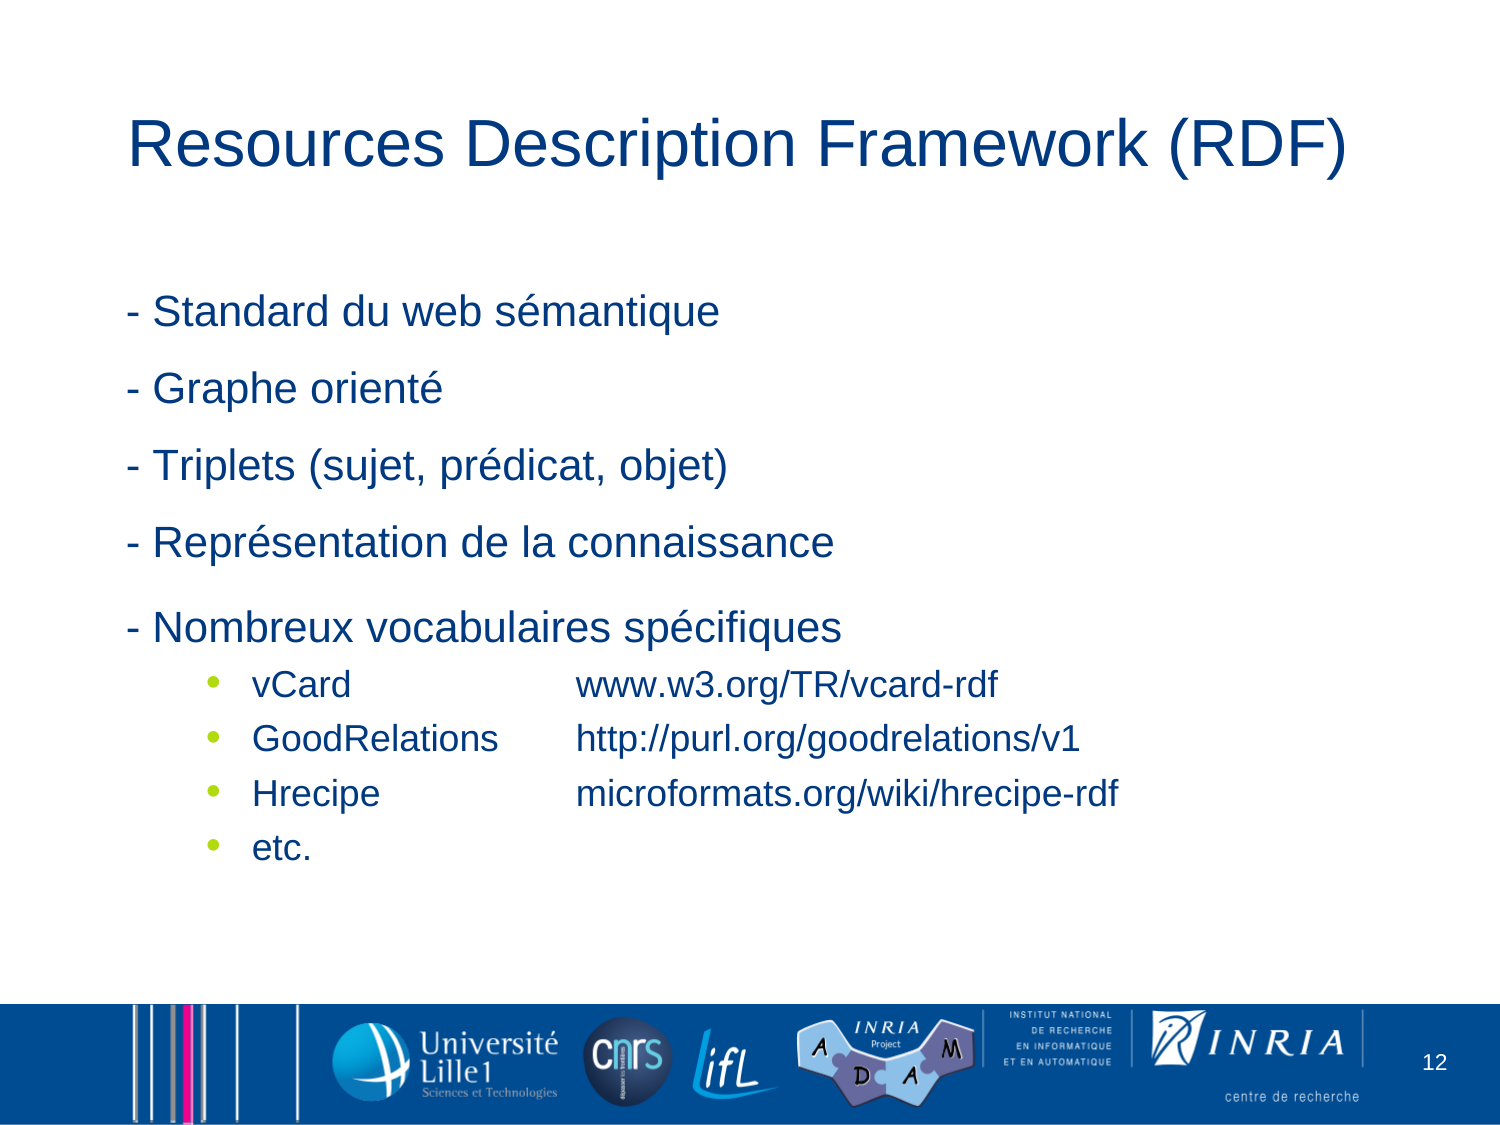

# Resources Description Framework (RDF)
- Standard du web sémantique
- Graphe orienté
- Triplets (sujet, prédicat, objet)
- Représentation de la connaissance
- Nombreux vocabulaires spécifiques
vCard		www.w3.org/TR/vcard-rdf
GoodRelations	http://purl.org/goodrelations/v1
Hrecipe		microformats.org/wiki/hrecipe-rdf
etc.